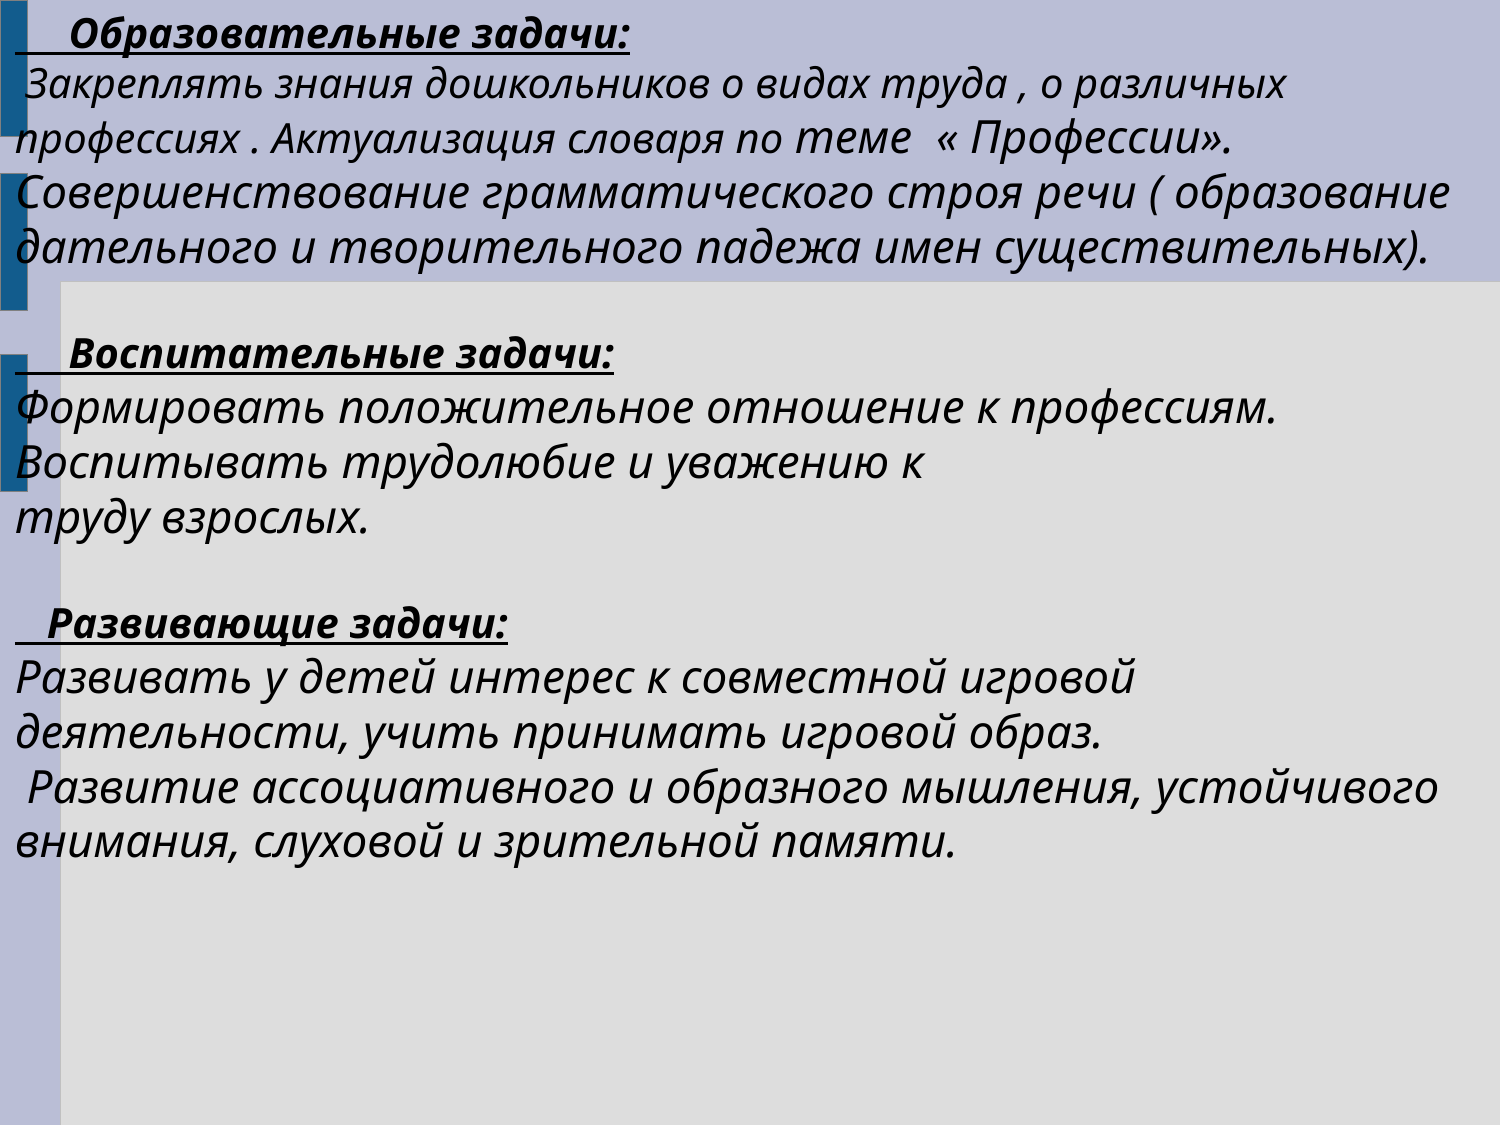

Образовательные задачи:
 Закреплять знания дошкольников о видах труда , о различных профессиях . Актуализация словаря по теме « Профессии». Совершенствование грамматического строя речи ( образование дательного и творительного падежа имен существительных).
 Воспитательные задачи:
Формировать положительное отношение к профессиям. Воспитывать трудолюбие и уважению к
труду взрослых.
 Развивающие задачи:
Развивать у детей интерес к совместной игровой деятельности, учить принимать игровой образ.
 Развитие ассоциативного и образного мышления, устойчивого внимания, слуховой и зрительной памяти.